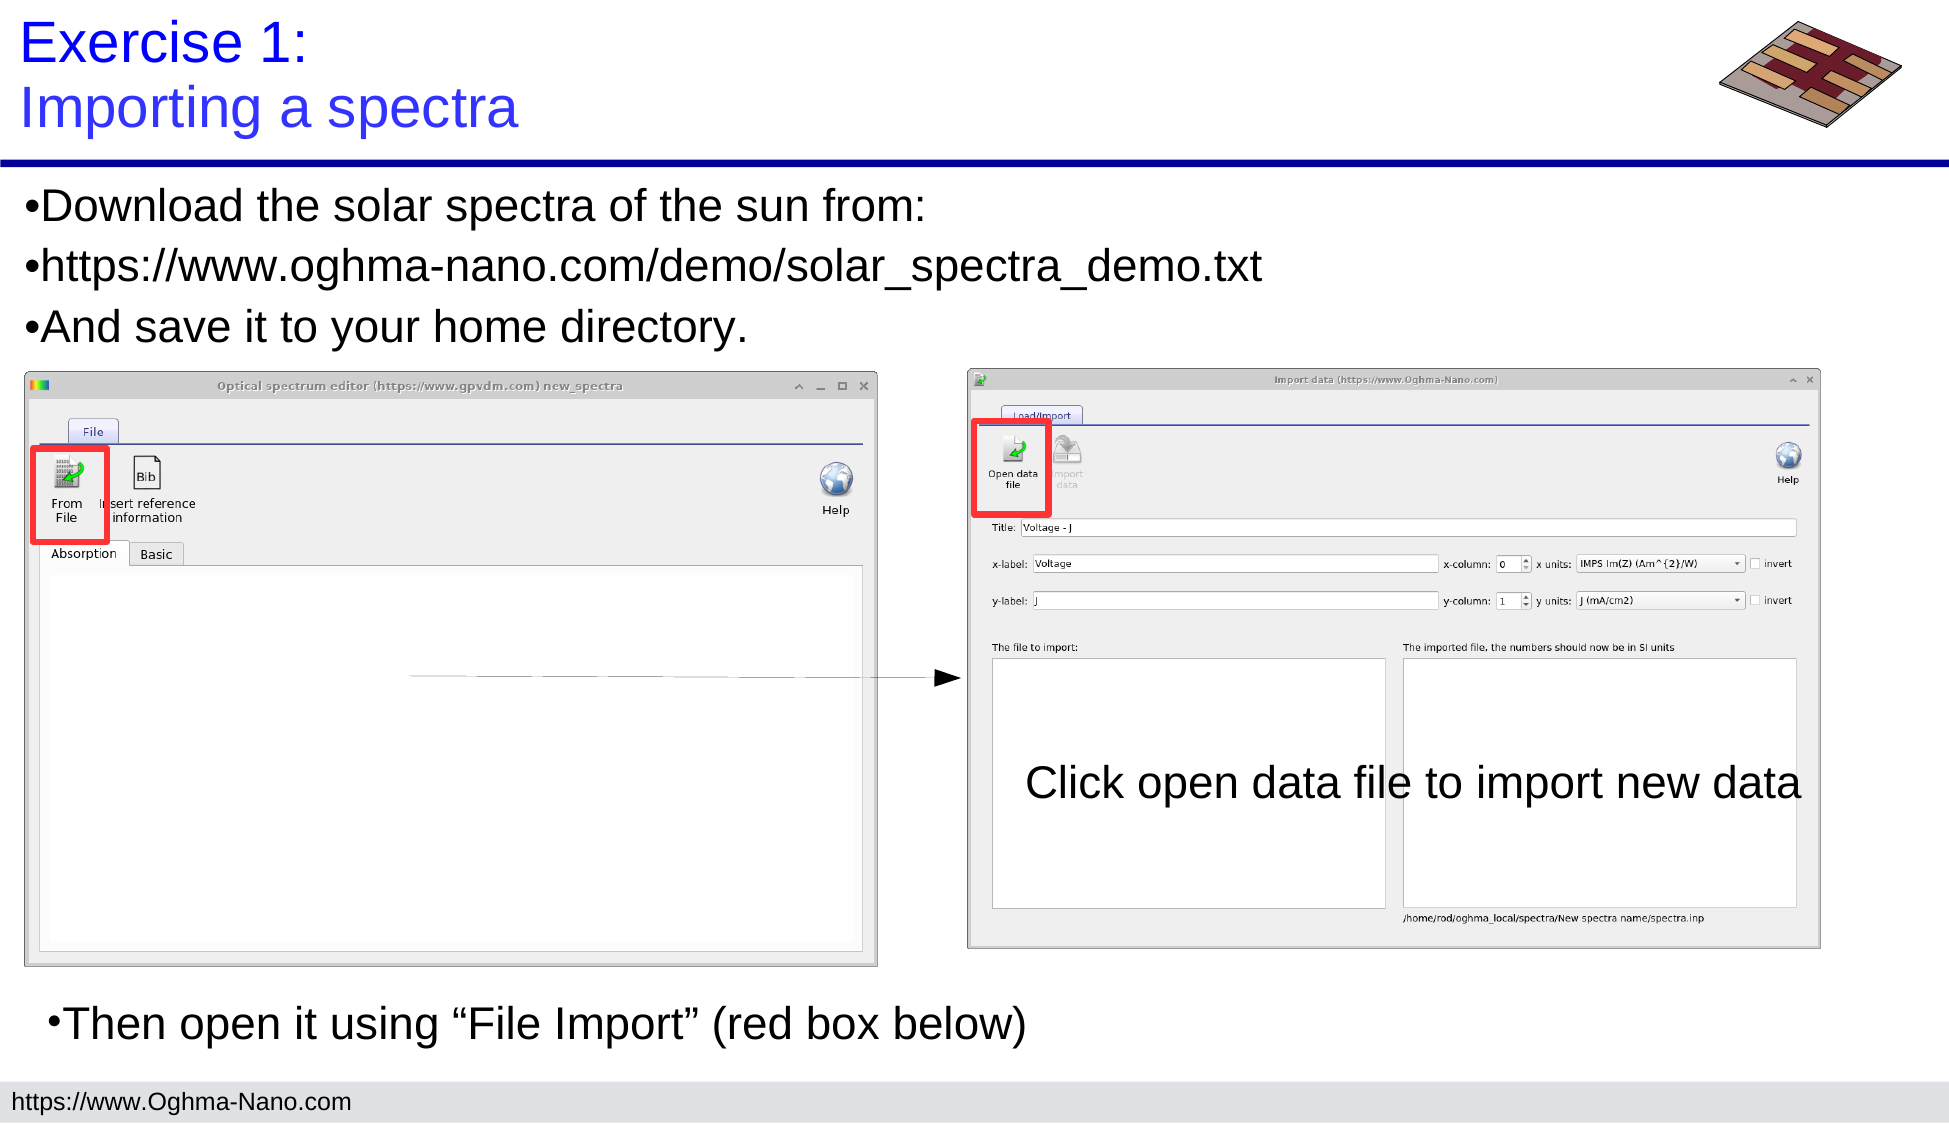

# Exercise 1: Importing a spectra
Download the solar spectra of the sun from:
https://www.oghma-nano.com/demo/solar_spectra_demo.txt
And save it to your home directory.
Click open data file to import new data
Then open it using “File Import” (red box below)